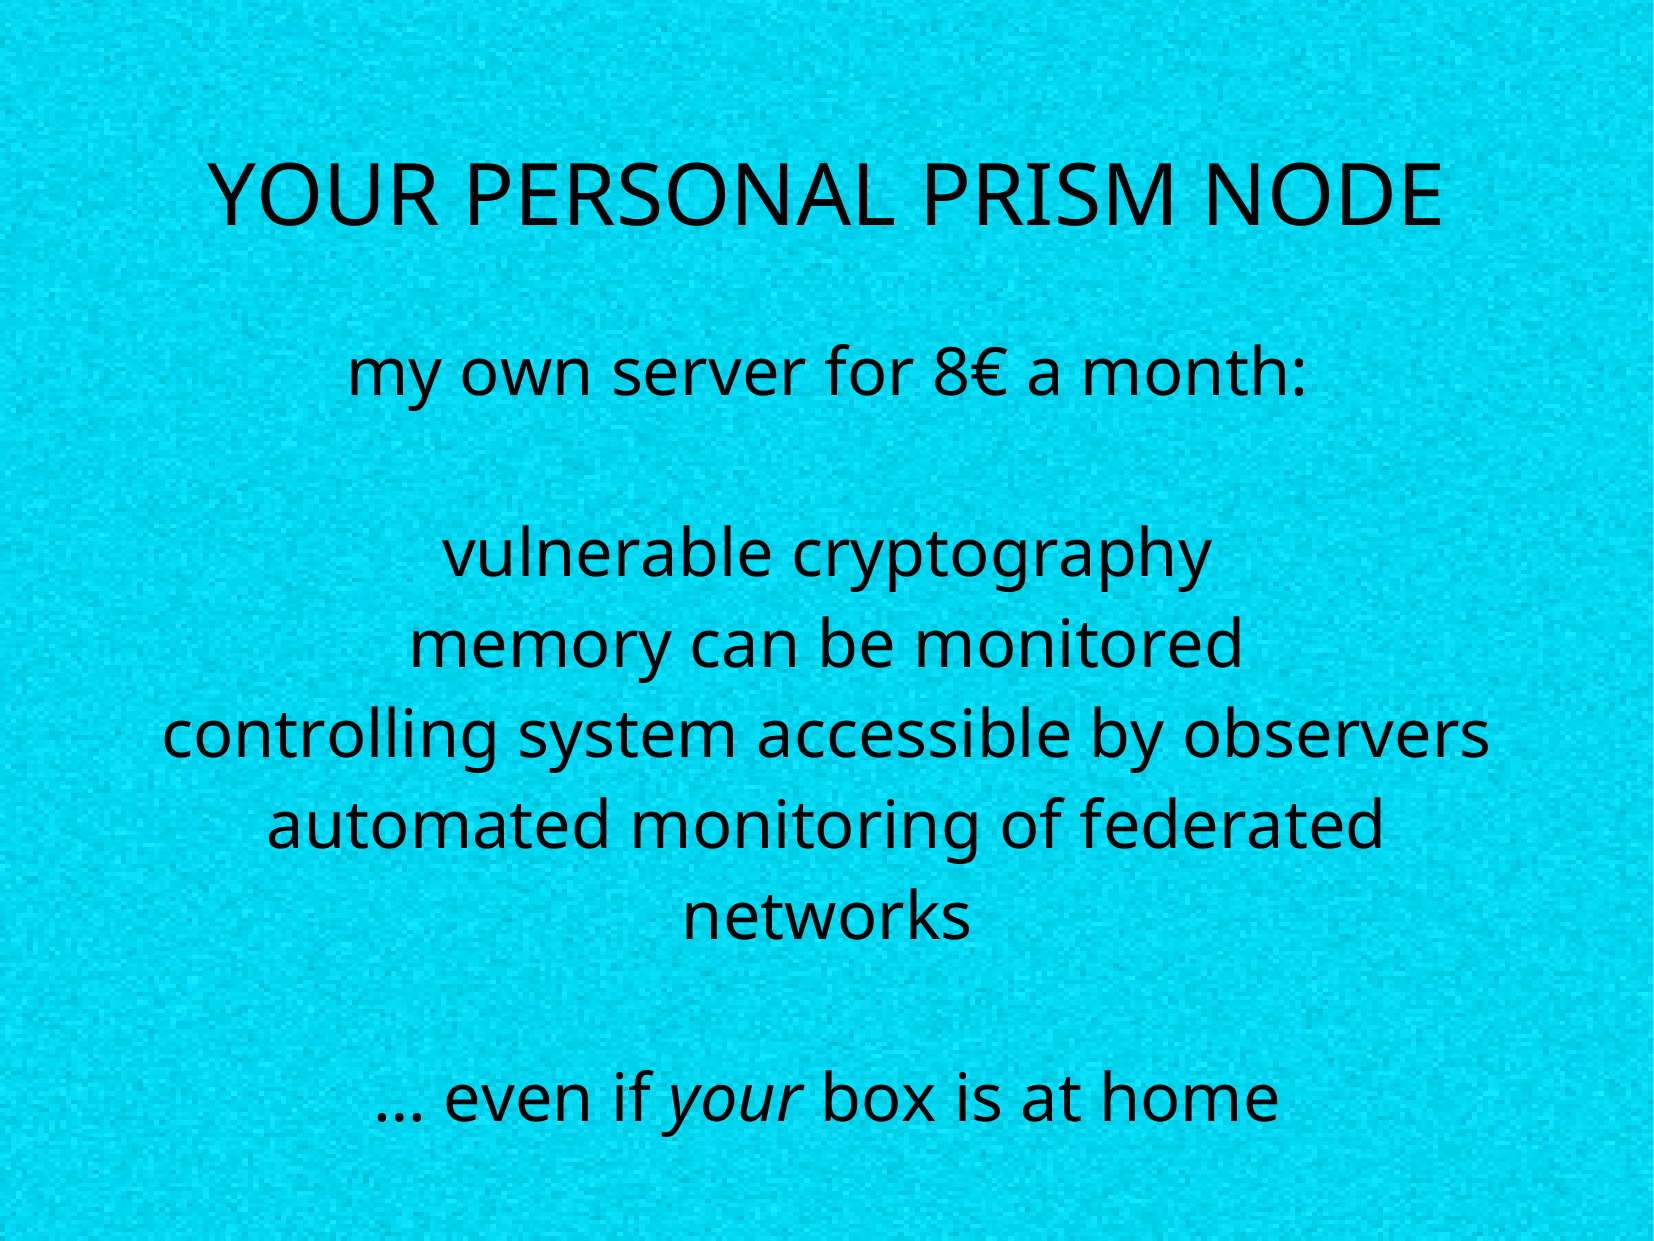

# YOUR PERSONAL PRISM NODE
my own server for 8€ a month:
vulnerable cryptography
memory can be monitored
controlling system accessible by observers
automated monitoring of federated networks
… even if your box is at home